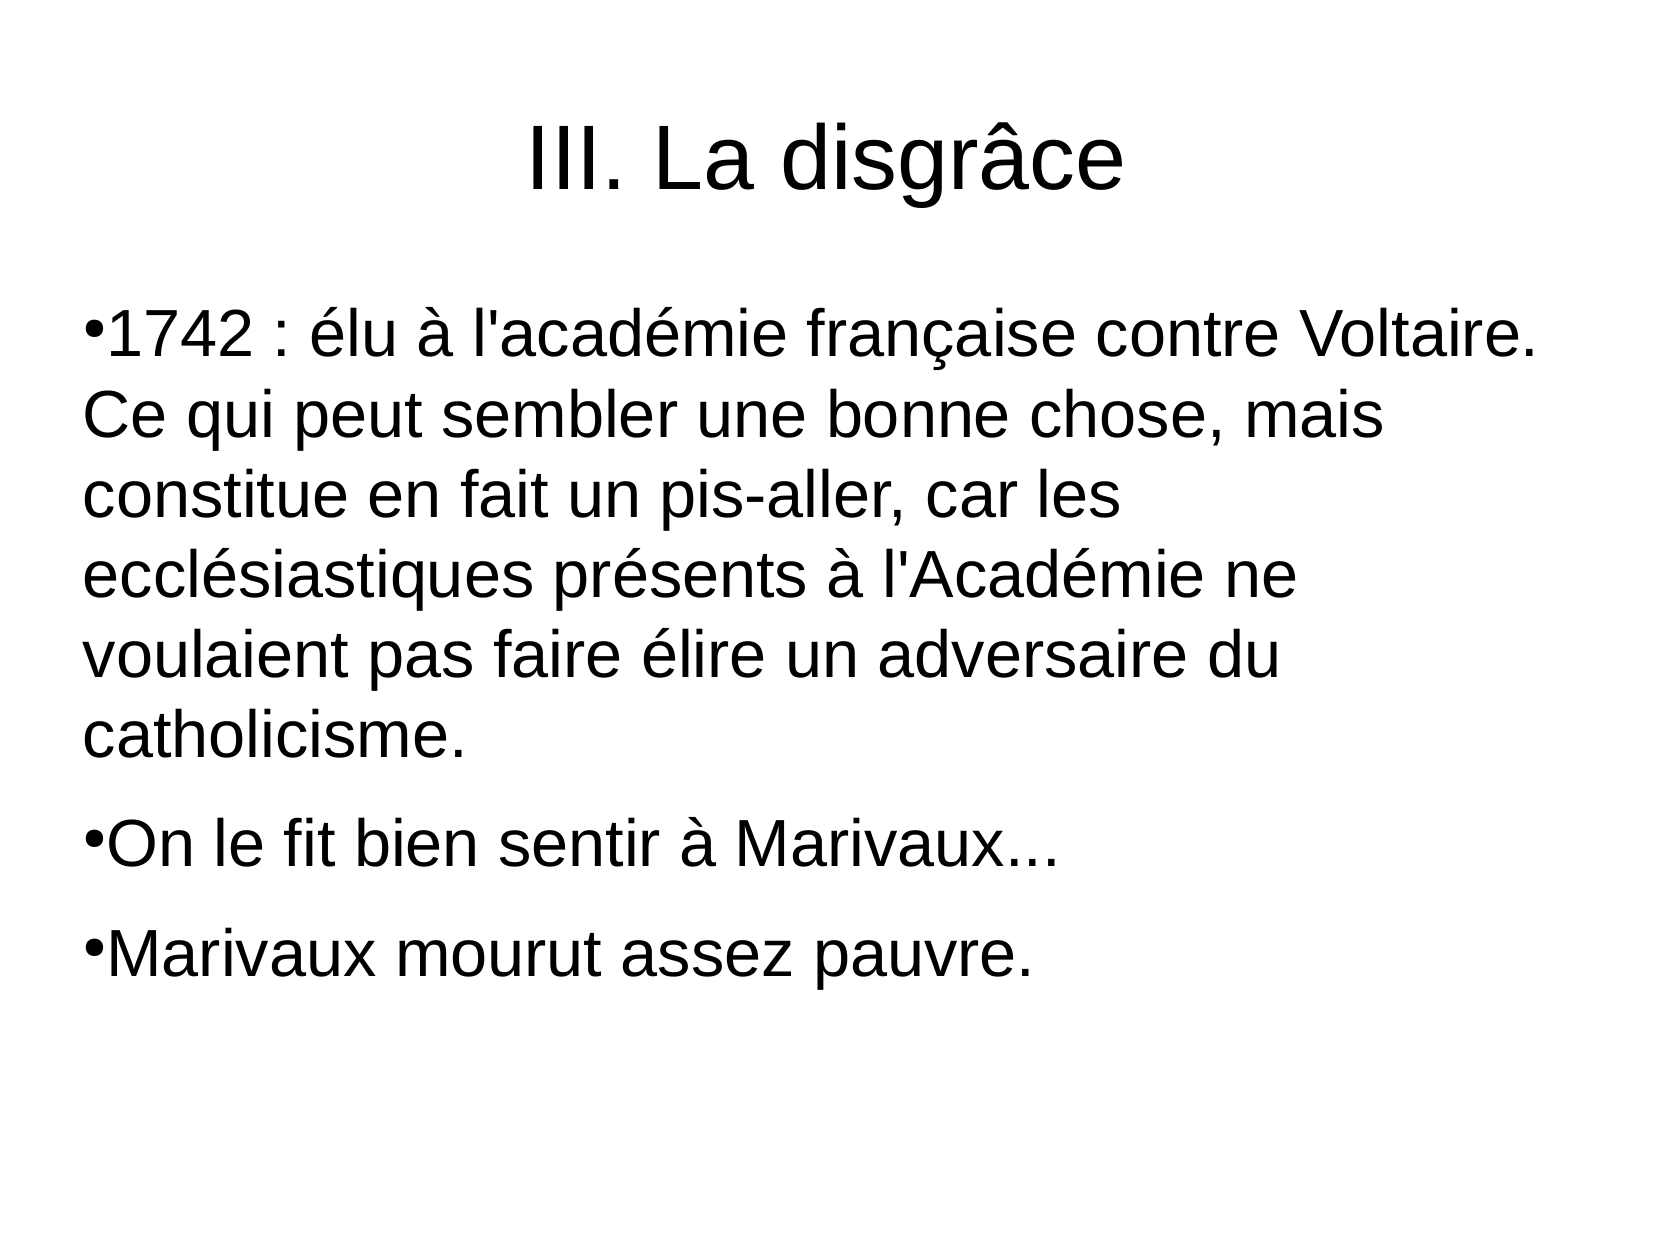

# III. La disgrâce
1742 : élu à l'académie française contre Voltaire. Ce qui peut sembler une bonne chose, mais constitue en fait un pis-aller, car les ecclésiastiques présents à l'Académie ne voulaient pas faire élire un adversaire du catholicisme.
On le fit bien sentir à Marivaux...
Marivaux mourut assez pauvre.